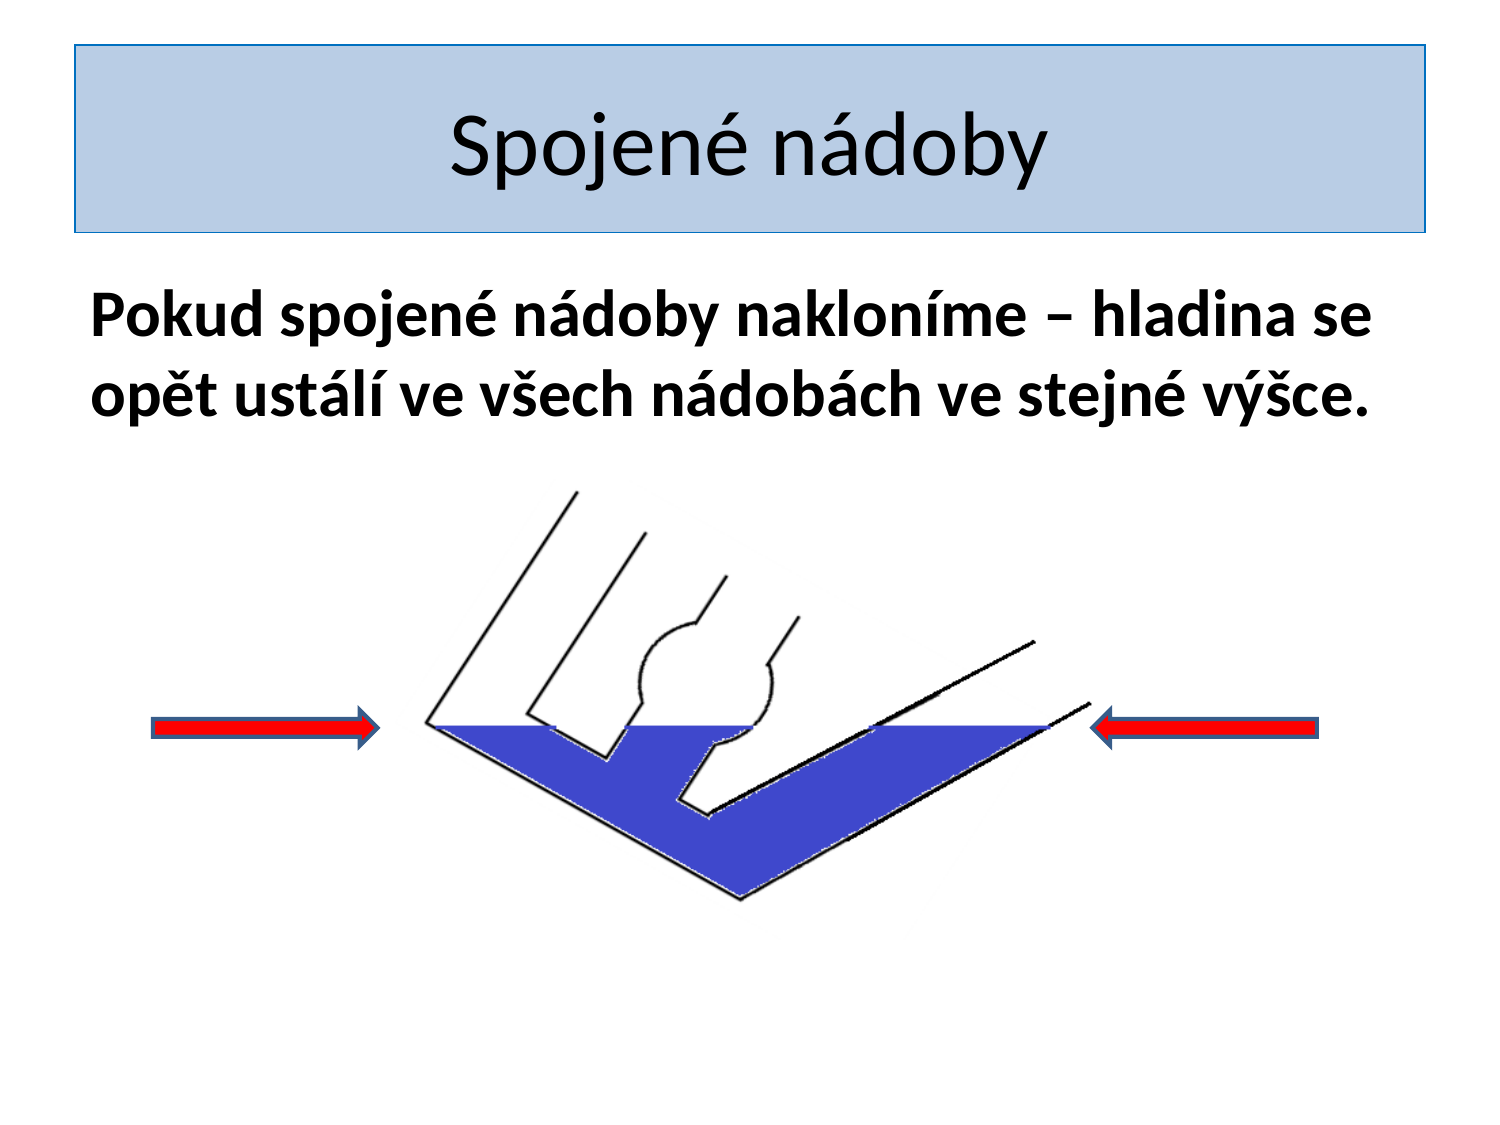

# Spojené nádoby
Pokud spojené nádoby nakloníme – hladina se opět ustálí ve všech nádobách ve stejné výšce.